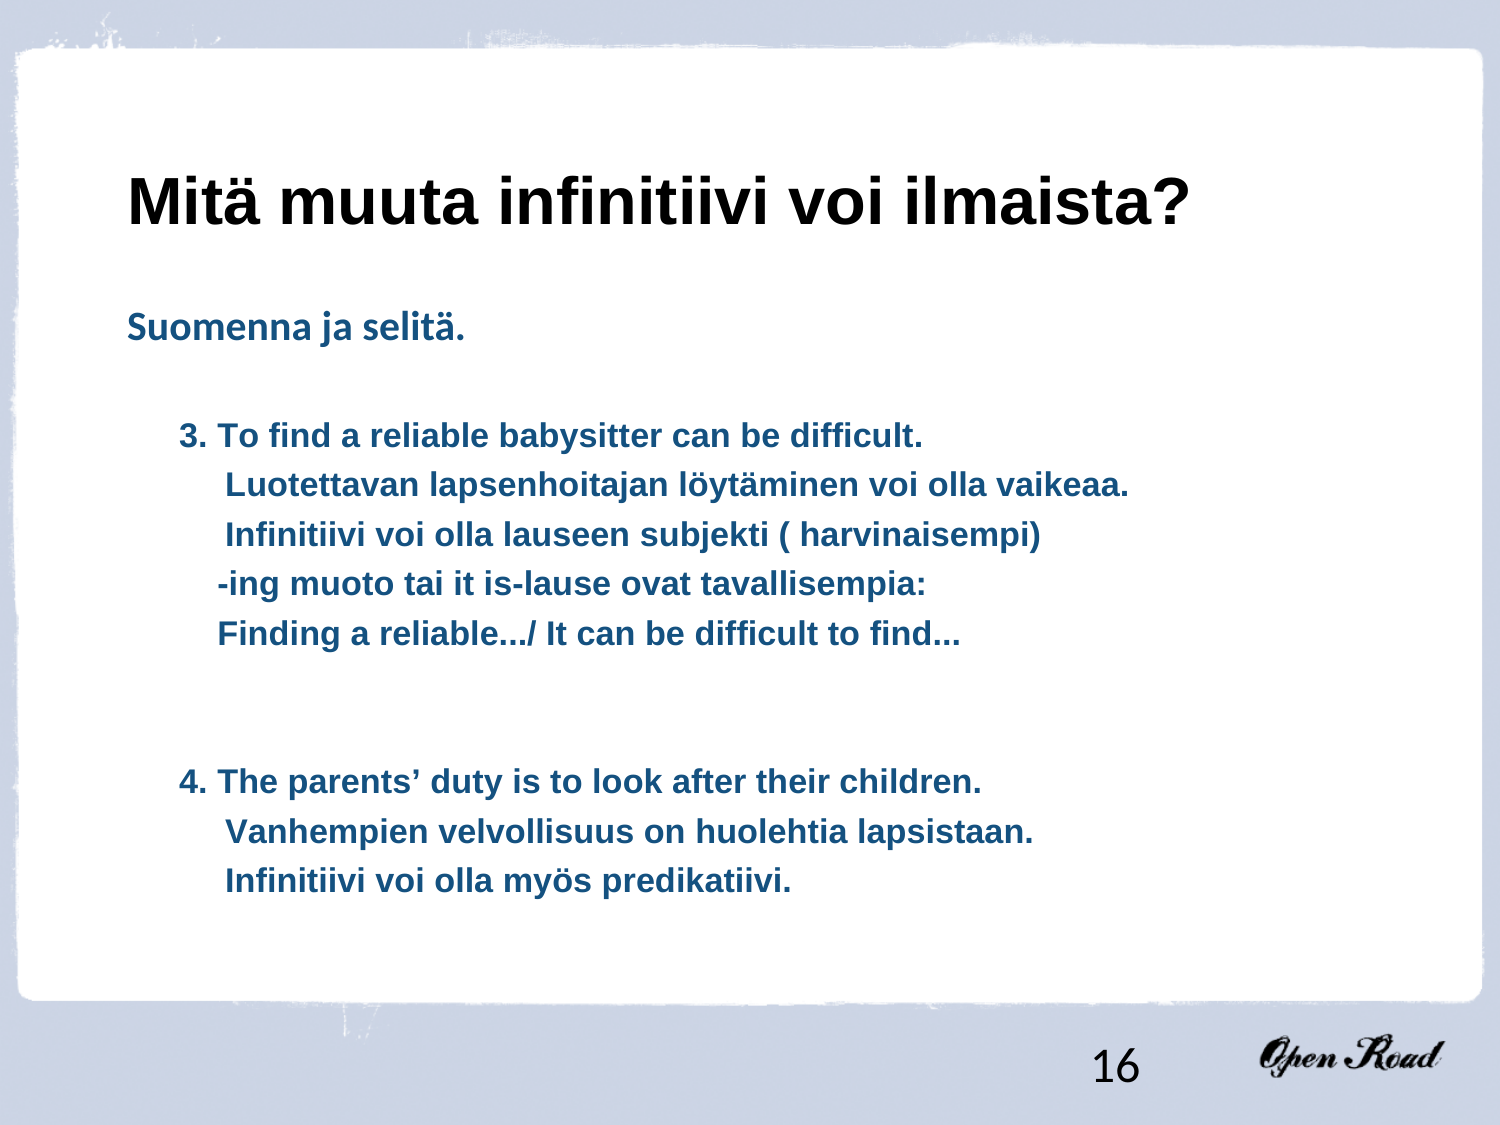

Mitä muuta infinitiivi voi ilmaista?
Suomenna ja selitä.
# 3. To find a reliable babysitter can be difficult.
 	Luotettavan lapsenhoitajan löytäminen voi olla vaikeaa.
	Infinitiivi voi olla lauseen subjekti ( harvinaisempi)
 -ing muoto tai it is-lause ovat tavallisempia:
 Finding a reliable.../ It can be difficult to find...
4. The parents’ duty is to look after their children.
 	Vanhempien velvollisuus on huolehtia lapsistaan.
 	Infinitiivi voi olla myös predikatiivi.
15